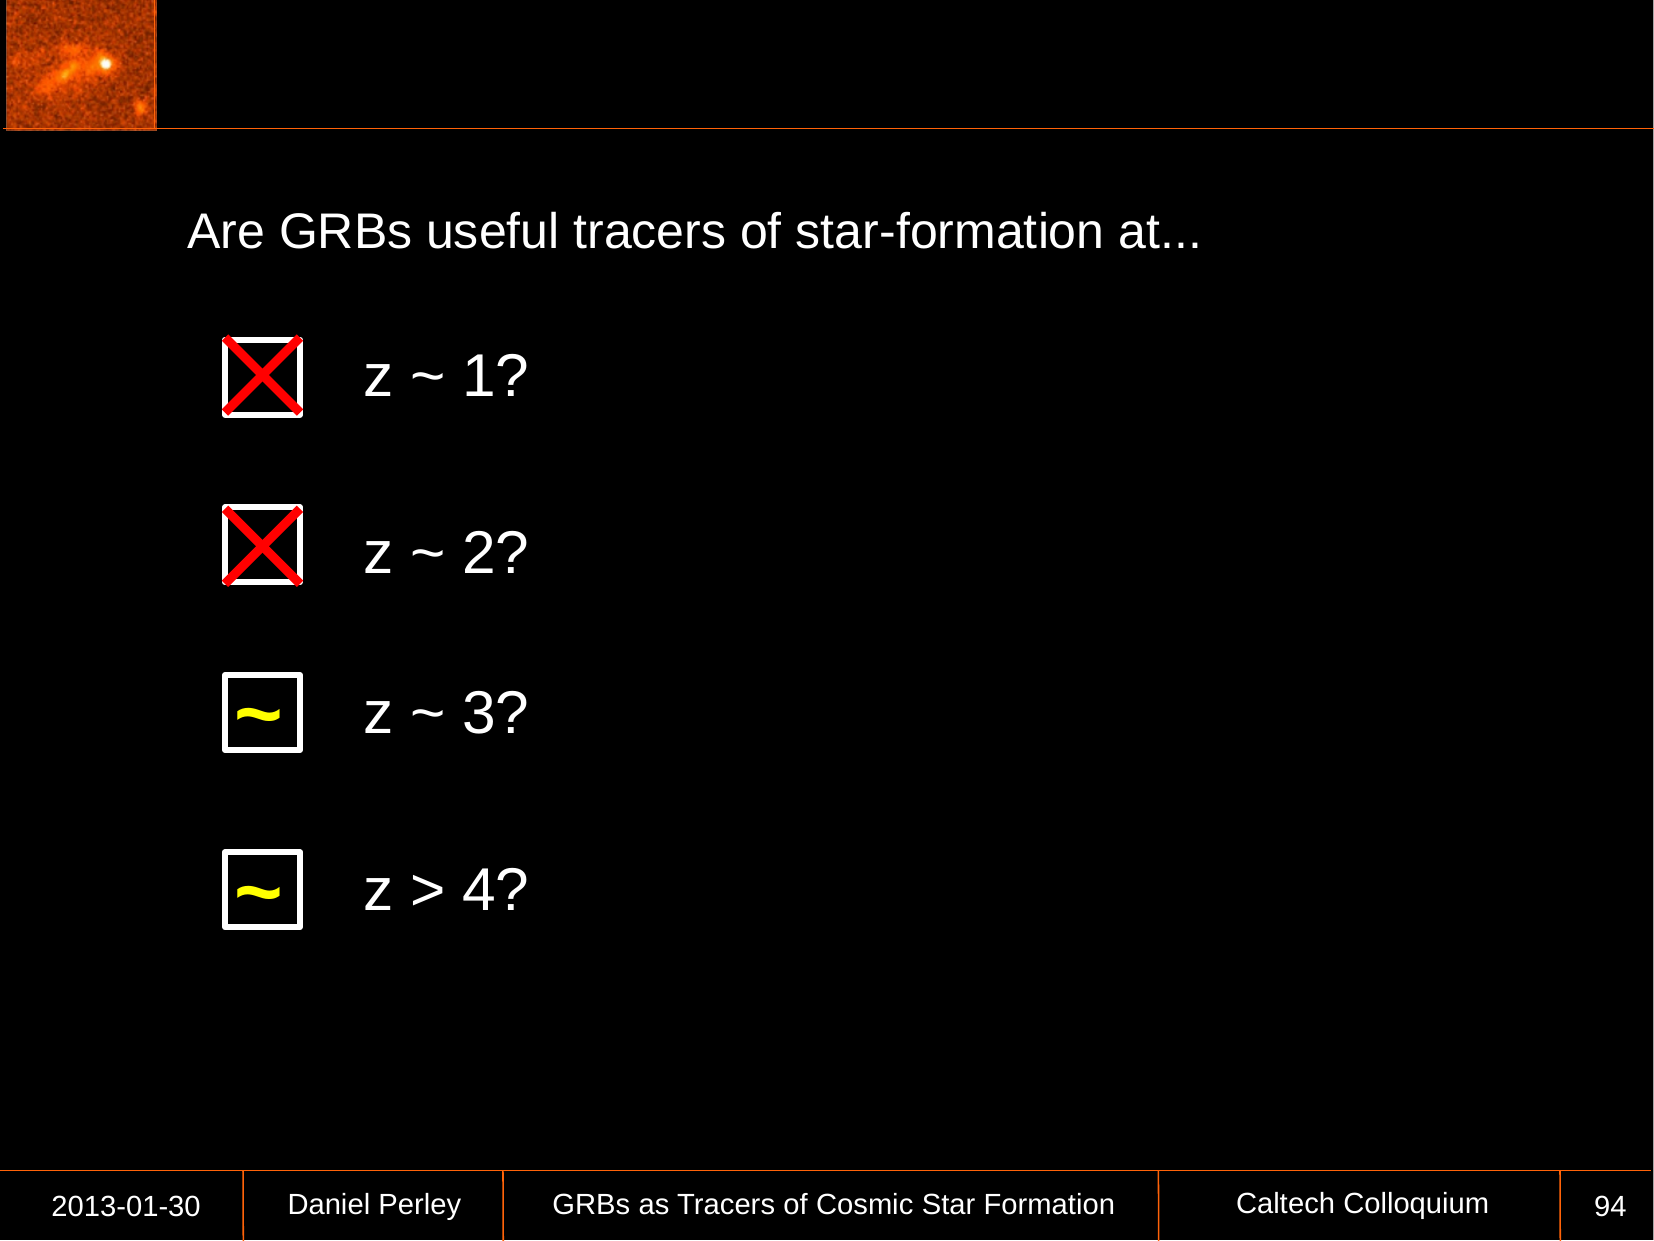

#
Are GRBs useful tracers of star-formation at...
z ~ 1?
z ~ 2?
~
z ~ 3?
~
z > 4?
2013-01-30
94